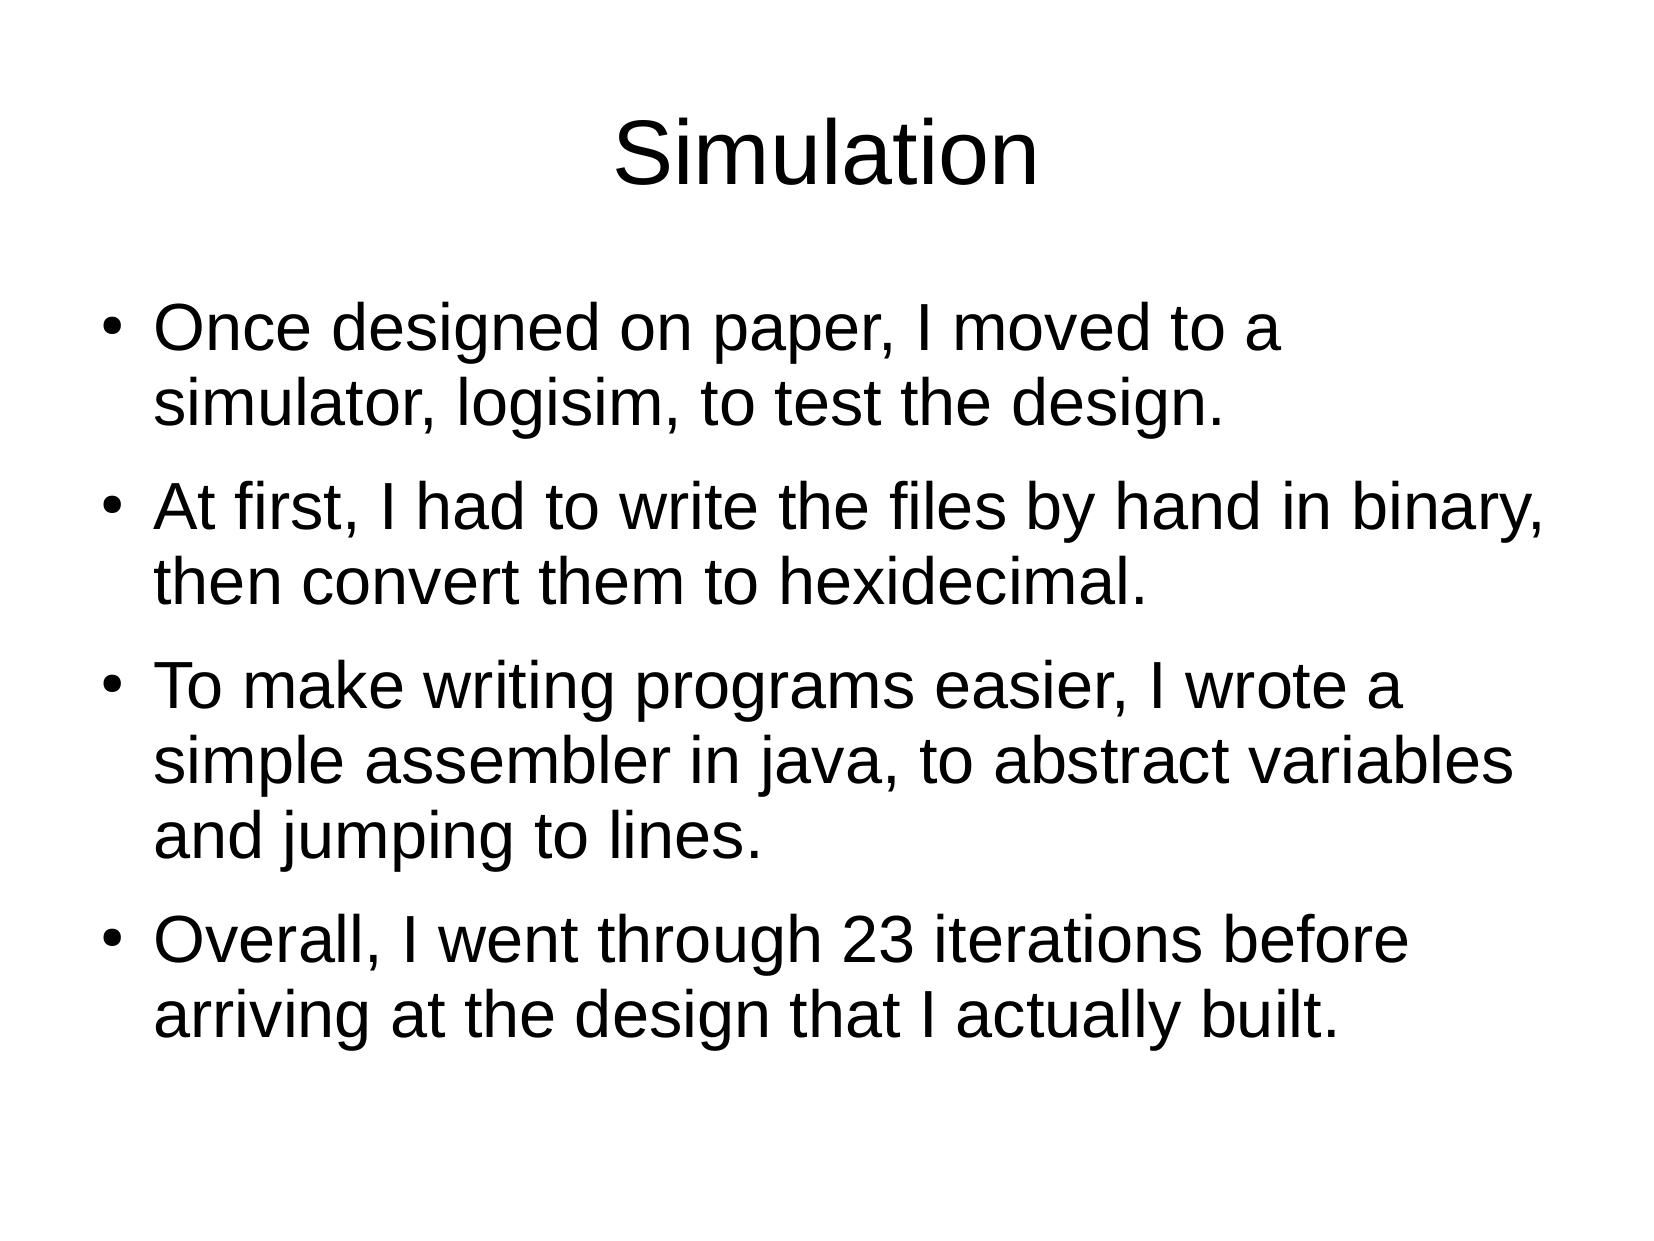

# Simulation
Once designed on paper, I moved to a simulator, logisim, to test the design.
At first, I had to write the files by hand in binary, then convert them to hexidecimal.
To make writing programs easier, I wrote a simple assembler in java, to abstract variables and jumping to lines.
Overall, I went through 23 iterations before arriving at the design that I actually built.